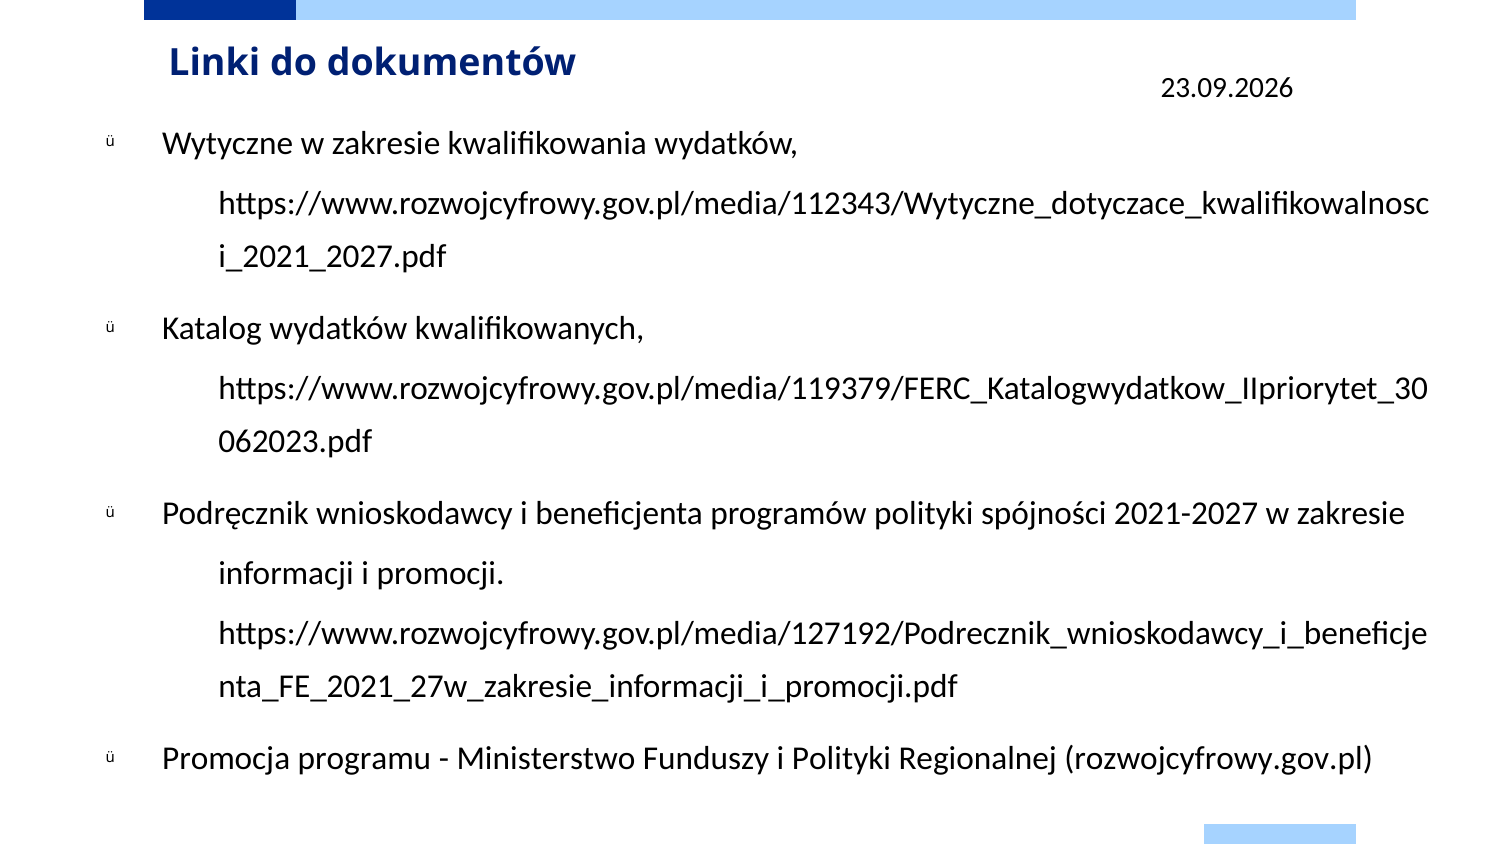

# Linki do dokumentów
Wytyczne w zakresie kwalifikowania wydatków,
https://www.rozwojcyfrowy.gov.pl/media/112343/Wytyczne_dotyczace_kwalifikowalnosci_2021_2027.pdf
Katalog wydatków kwalifikowanych,https://www.rozwojcyfrowy.gov.pl/media/119379/FERC_Katalogwydatkow_IIpriorytet_30062023.pdf
Podręcznik wnioskodawcy i beneficjenta programów polityki spójności 2021-2027 w zakresie informacji i promocji. https://www.rozwojcyfrowy.gov.pl/media/127192/Podrecznik_wnioskodawcy_i_beneficjenta_FE_2021_27w_zakresie_informacji_i_promocji.pdf
Promocja programu - Ministerstwo Funduszy i Polityki Regionalnej (rozwojcyfrowy.gov.pl)